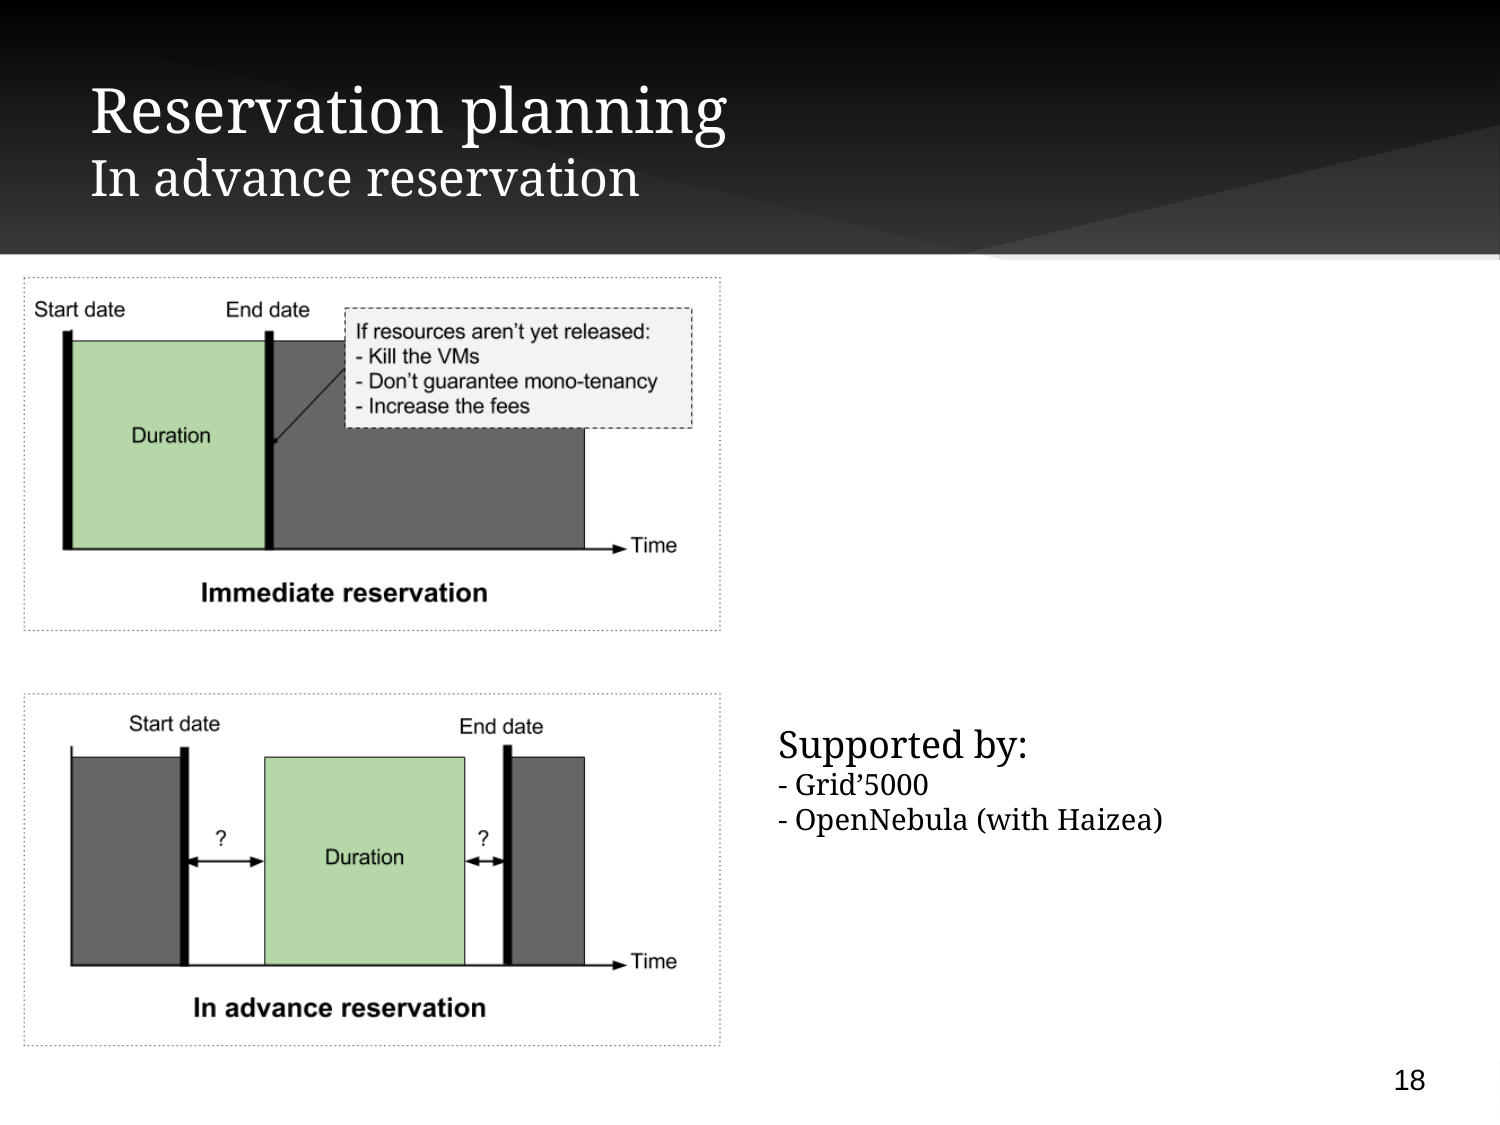

# Reservation planning In advance reservation
Supported by:
- Grid’5000
- OpenNebula (with Haizea)
18